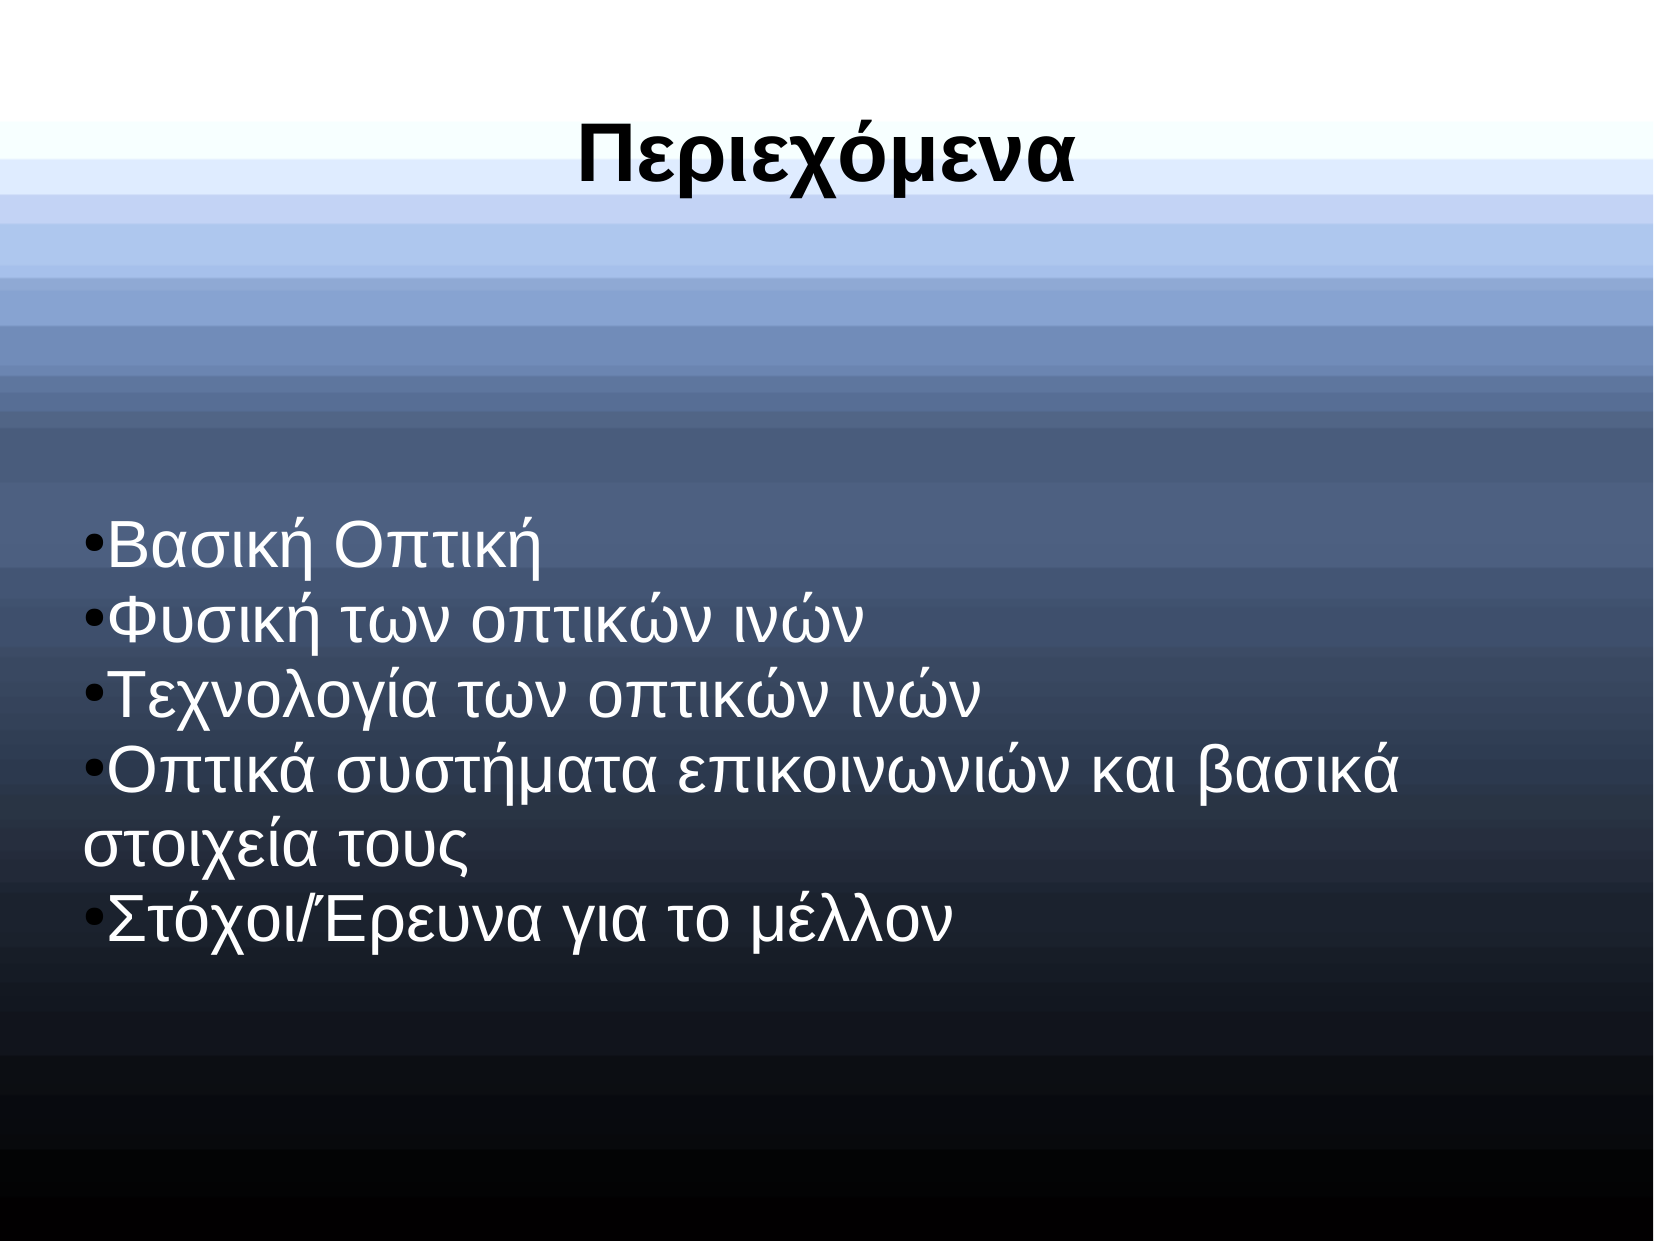

# Περιεχόμενα
Βασική Οπτική
Φυσική των οπτικών ινών
Τεχνολογία των οπτικών ινών
Οπτικά συστήματα επικοινωνιών και βασικά στοιχεία τους
Στόχοι/Έρευνα για το μέλλον